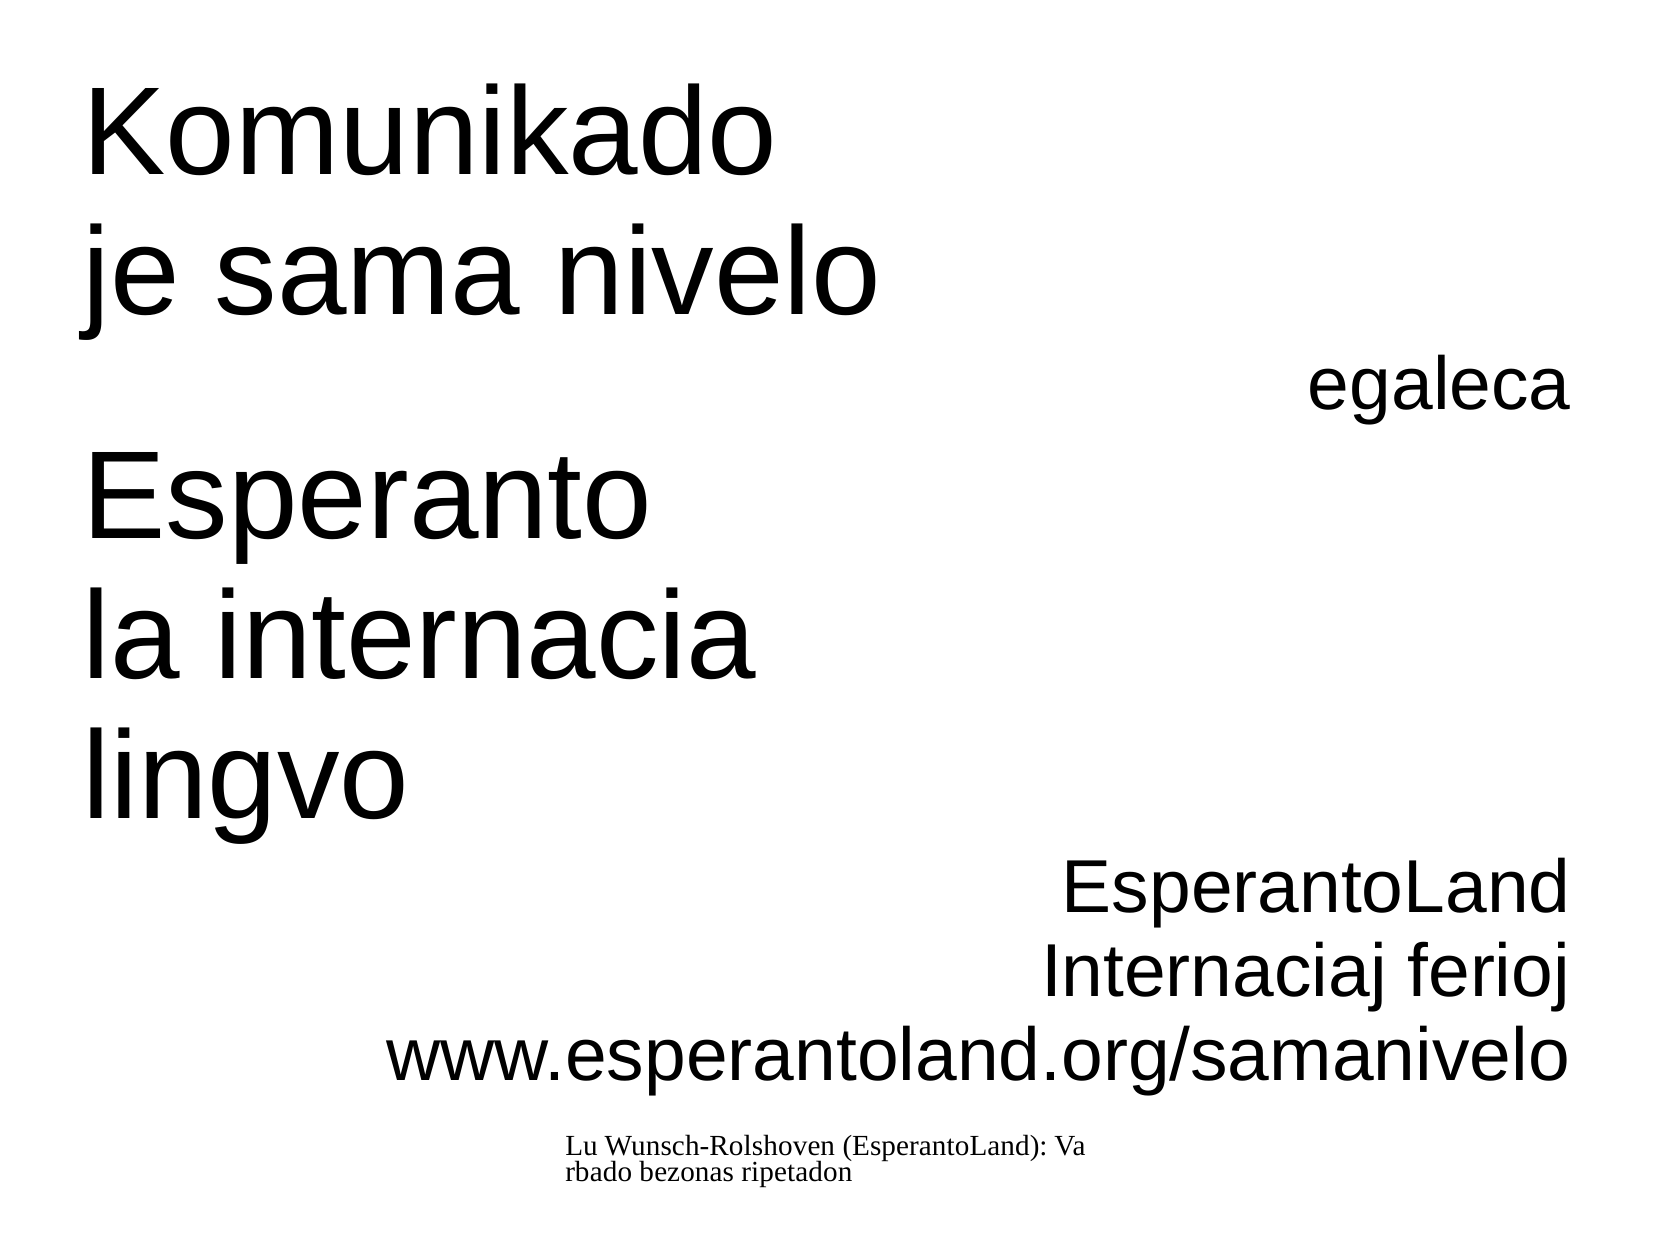

# Komunikado
je sama nivelo
egaleca
Esperanto
la internacia
lingvo
EsperantoLand
Internaciaj ferioj
www.esperantoland.org/samanivelo
Lu Wunsch-Rolshoven (EsperantoLand): Varbado bezonas ripetadon